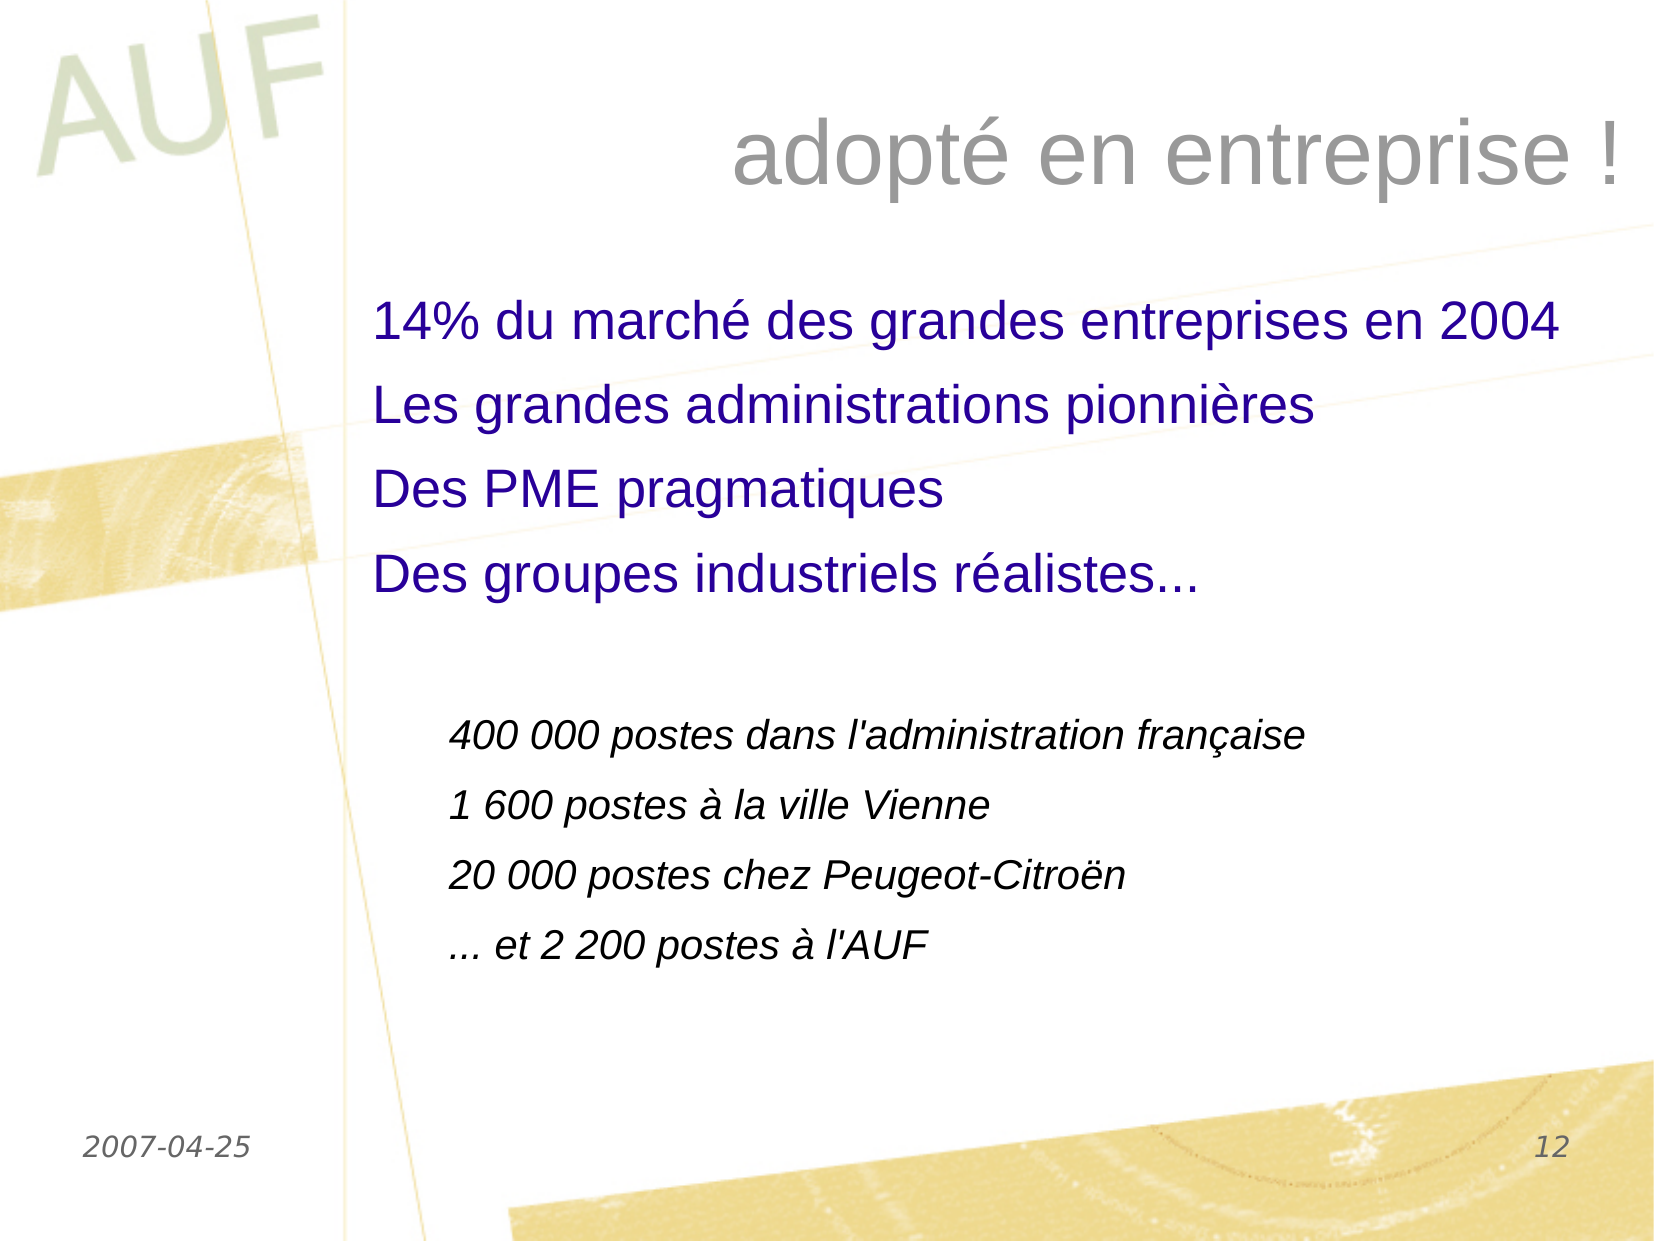

# adopté en entreprise !
14% du marché des grandes entreprises en 2004
Les grandes administrations pionnières
Des PME pragmatiques
Des groupes industriels réalistes...
400 000 postes dans l'administration française
1 600 postes à la ville Vienne
20 000 postes chez Peugeot-Citroën
... et 2 200 postes à l'AUF
2007-04-25
12